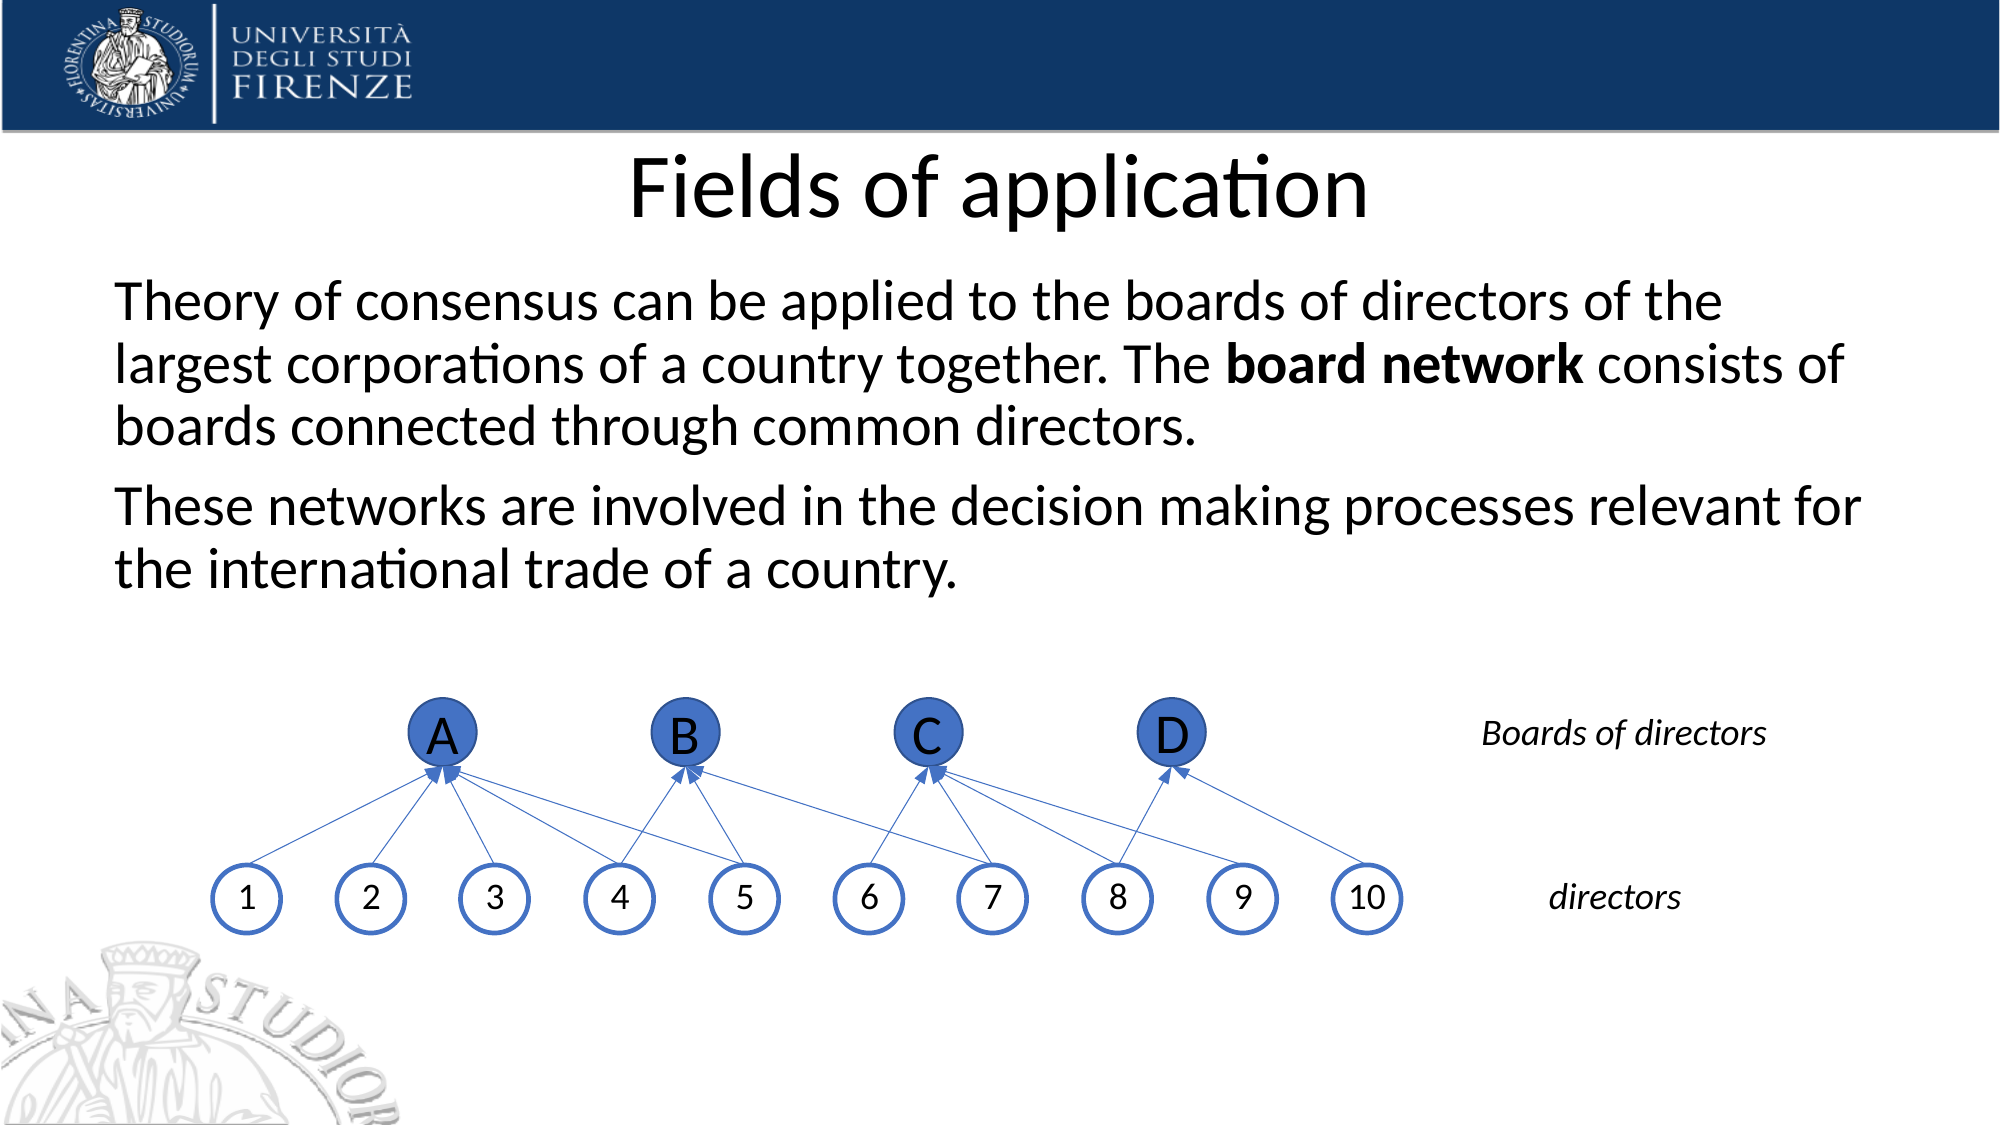

# Fields of application
Theory of consensus can be applied to the boards of directors of the largest corporations of a country together. The board network consists of boards connected through common directors.
These networks are involved in the decision making processes relevant for the international trade of a country.
D
A
B
C
10
9
2
3
4
1
6
7
8
5
Boards of directors
directors